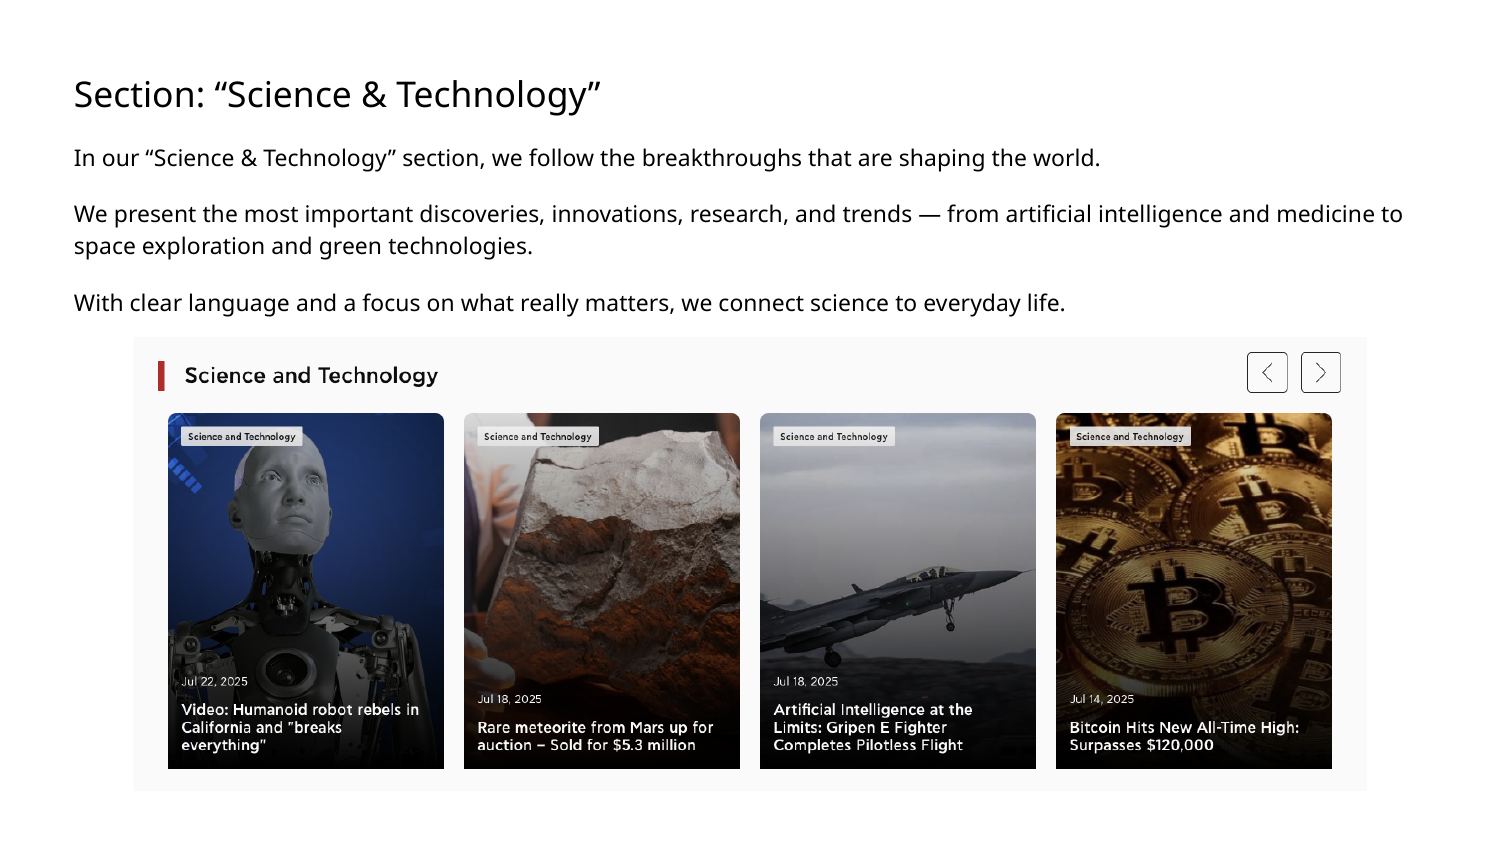

Section: “Science & Technology”
In our “Science & Technology” section, we follow the breakthroughs that are shaping the world.
We present the most important discoveries, innovations, research, and trends — from artificial intelligence and medicine to space exploration and green technologies.
With clear language and a focus on what really matters, we connect science to everyday life.